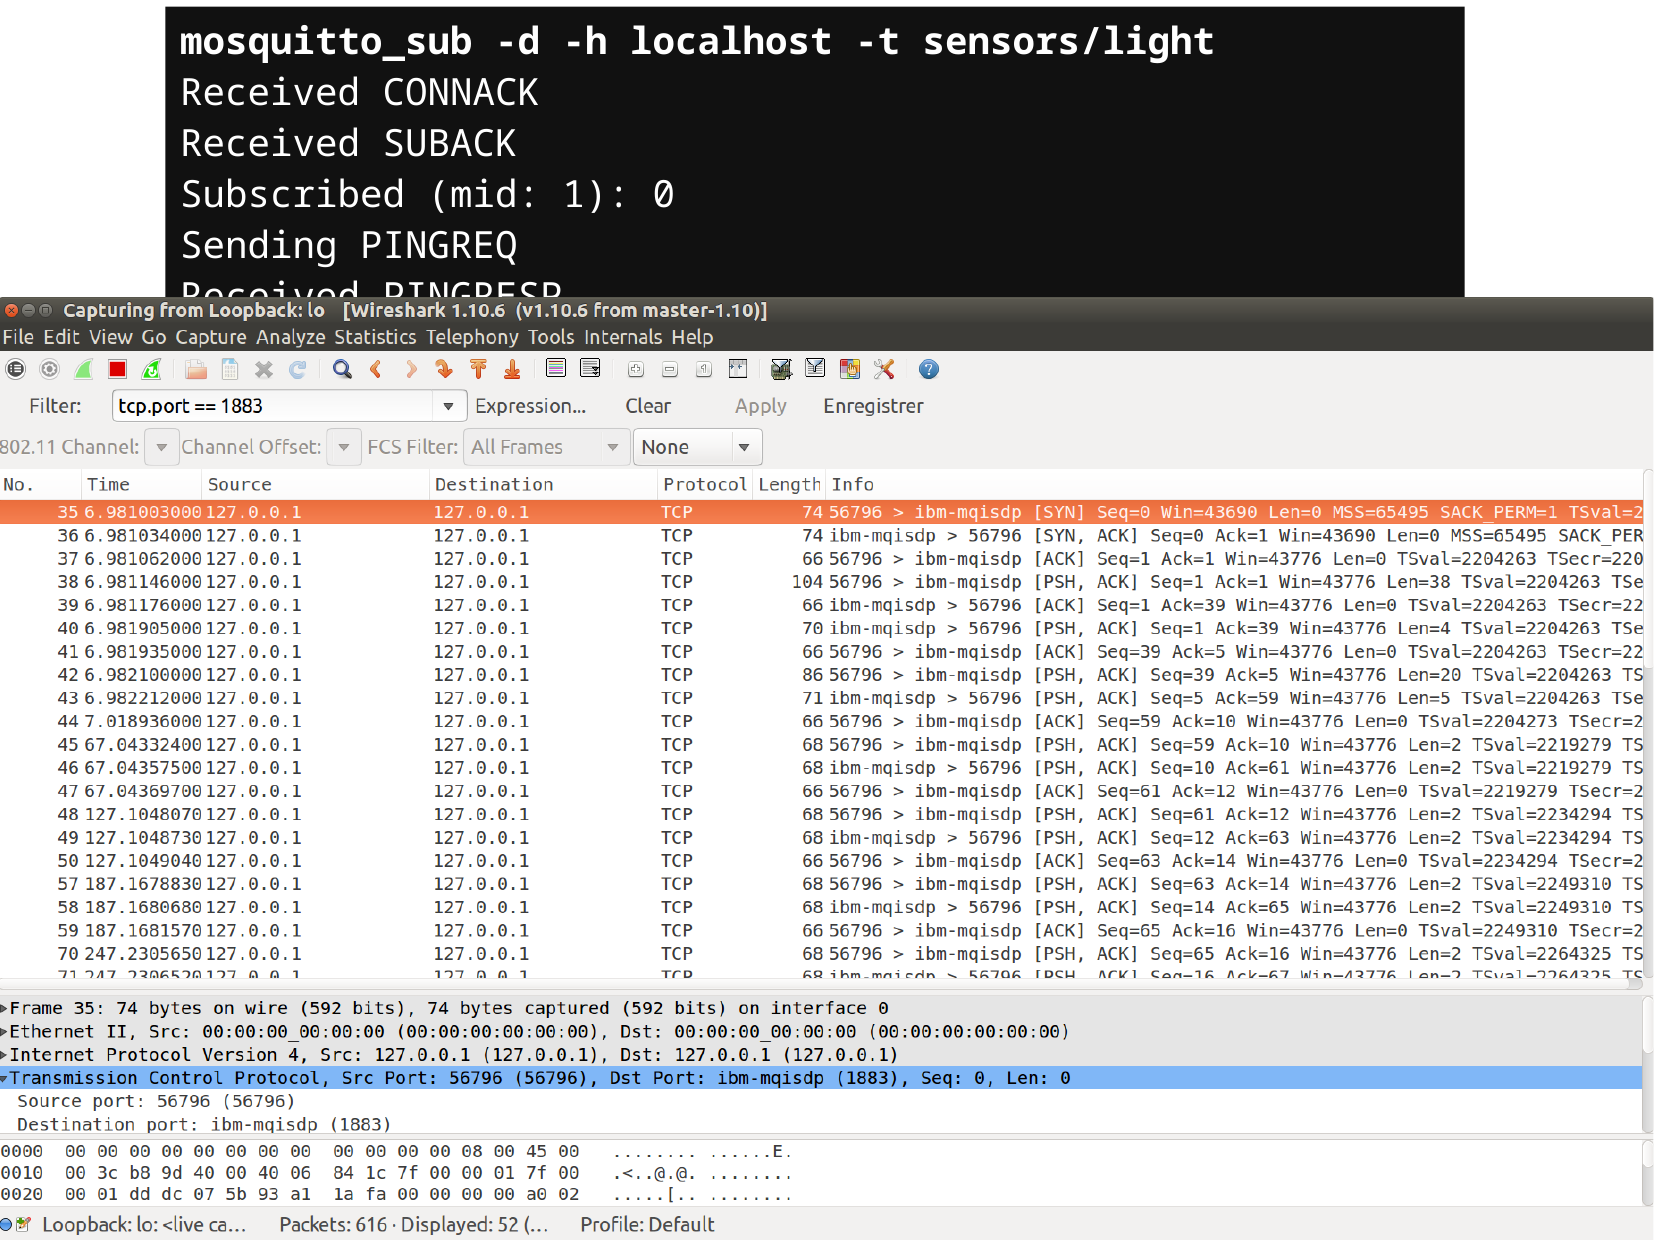

mosquitto_sub -d -h localhost -t sensors/light
Received CONNACK
Received SUBACK
Subscribed (mid: 1): 0
Sending PINGREQ
Received PINGRESP
Sending PINGREQ
Received PINGRESP
. . .